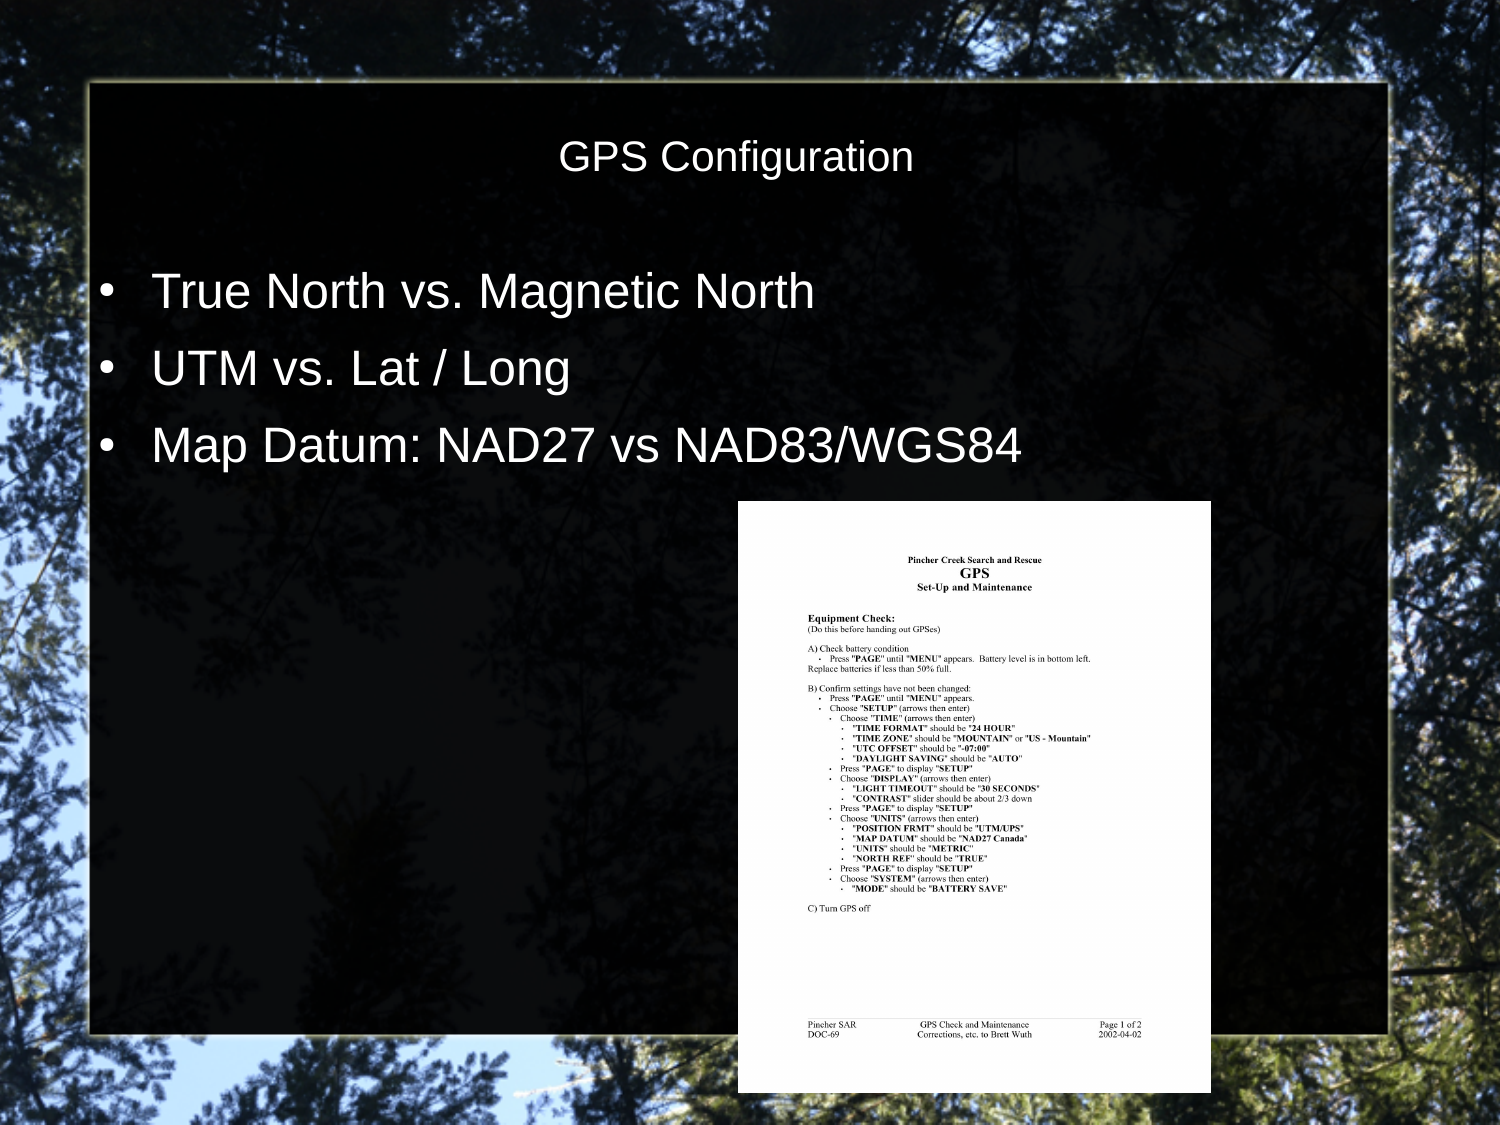

# GPS Configuration
True North vs. Magnetic North
UTM vs. Lat / Long
Map Datum: NAD27 vs NAD83/WGS84